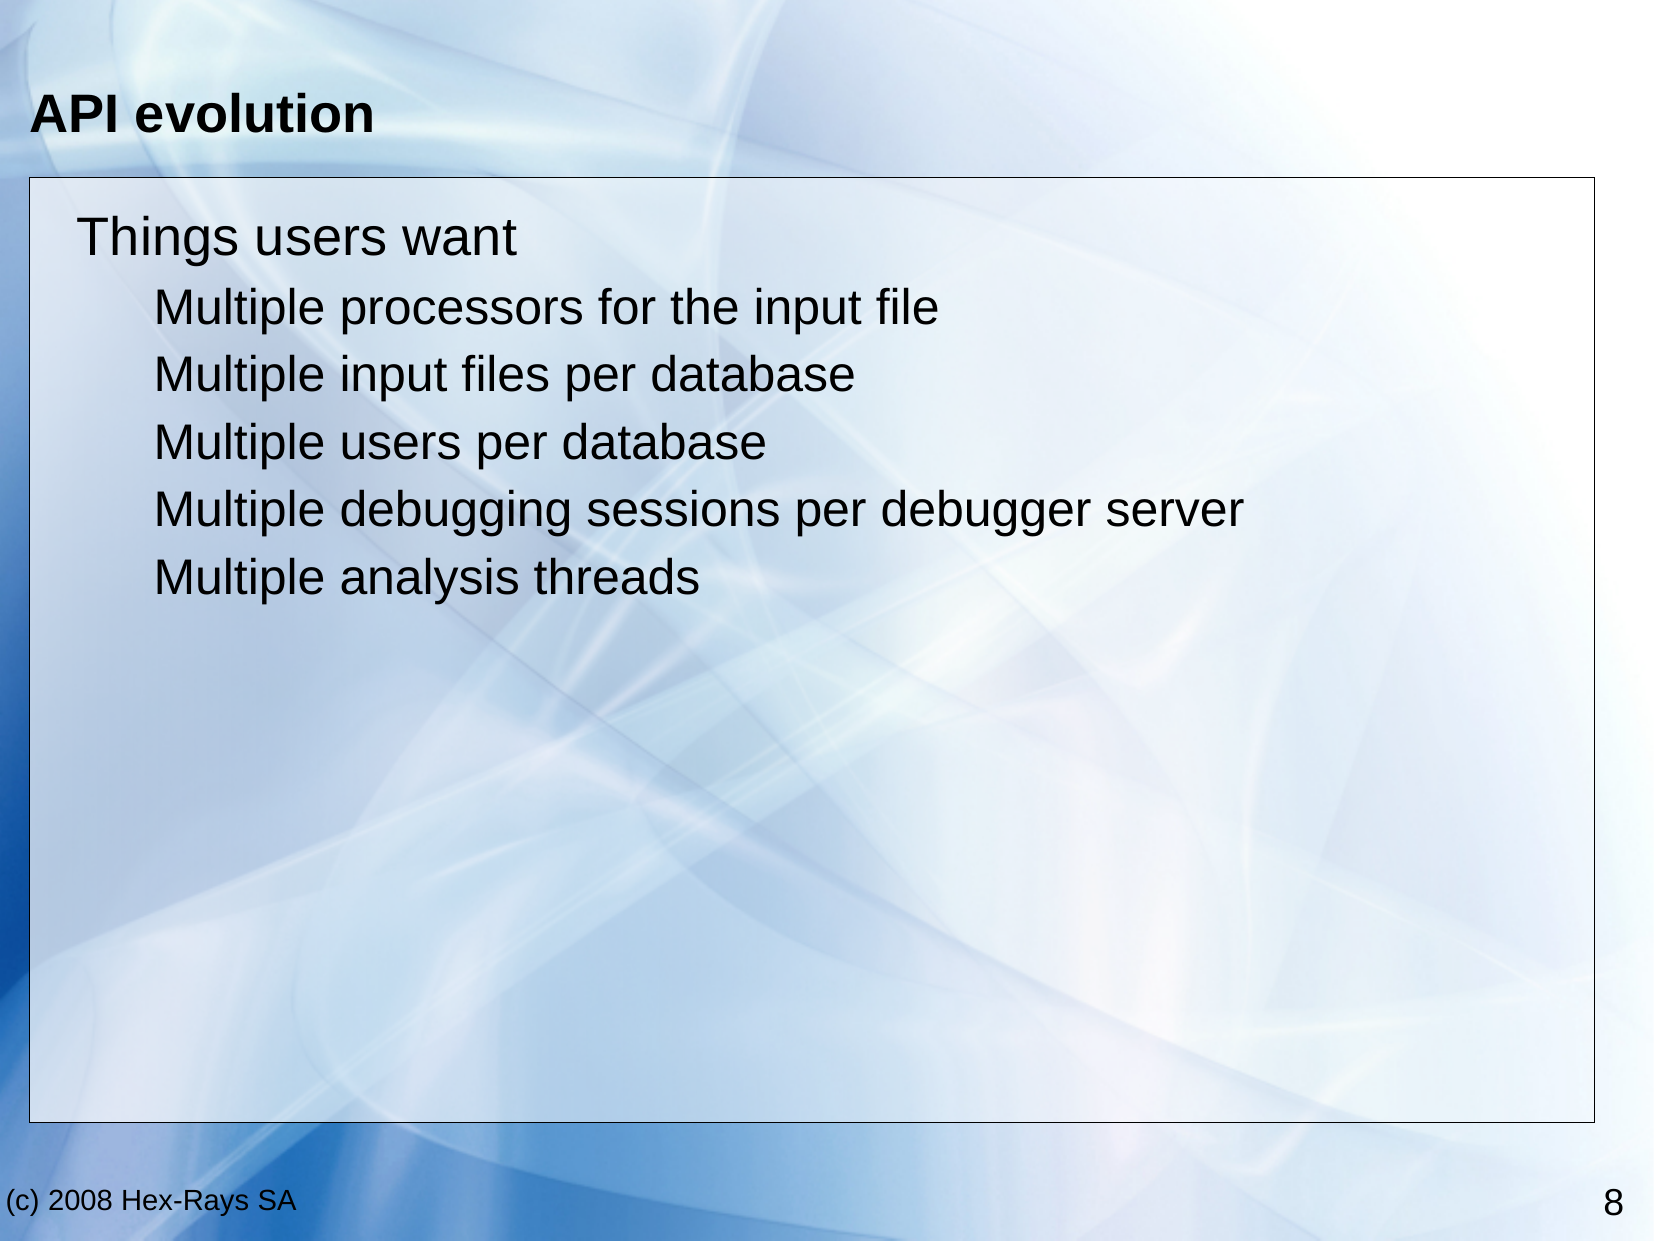

# API evolution
Things users want
Multiple processors for the input file
Multiple input files per database
Multiple users per database
Multiple debugging sessions per debugger server
Multiple analysis threads
8
(c) 2008 Hex-Rays SA